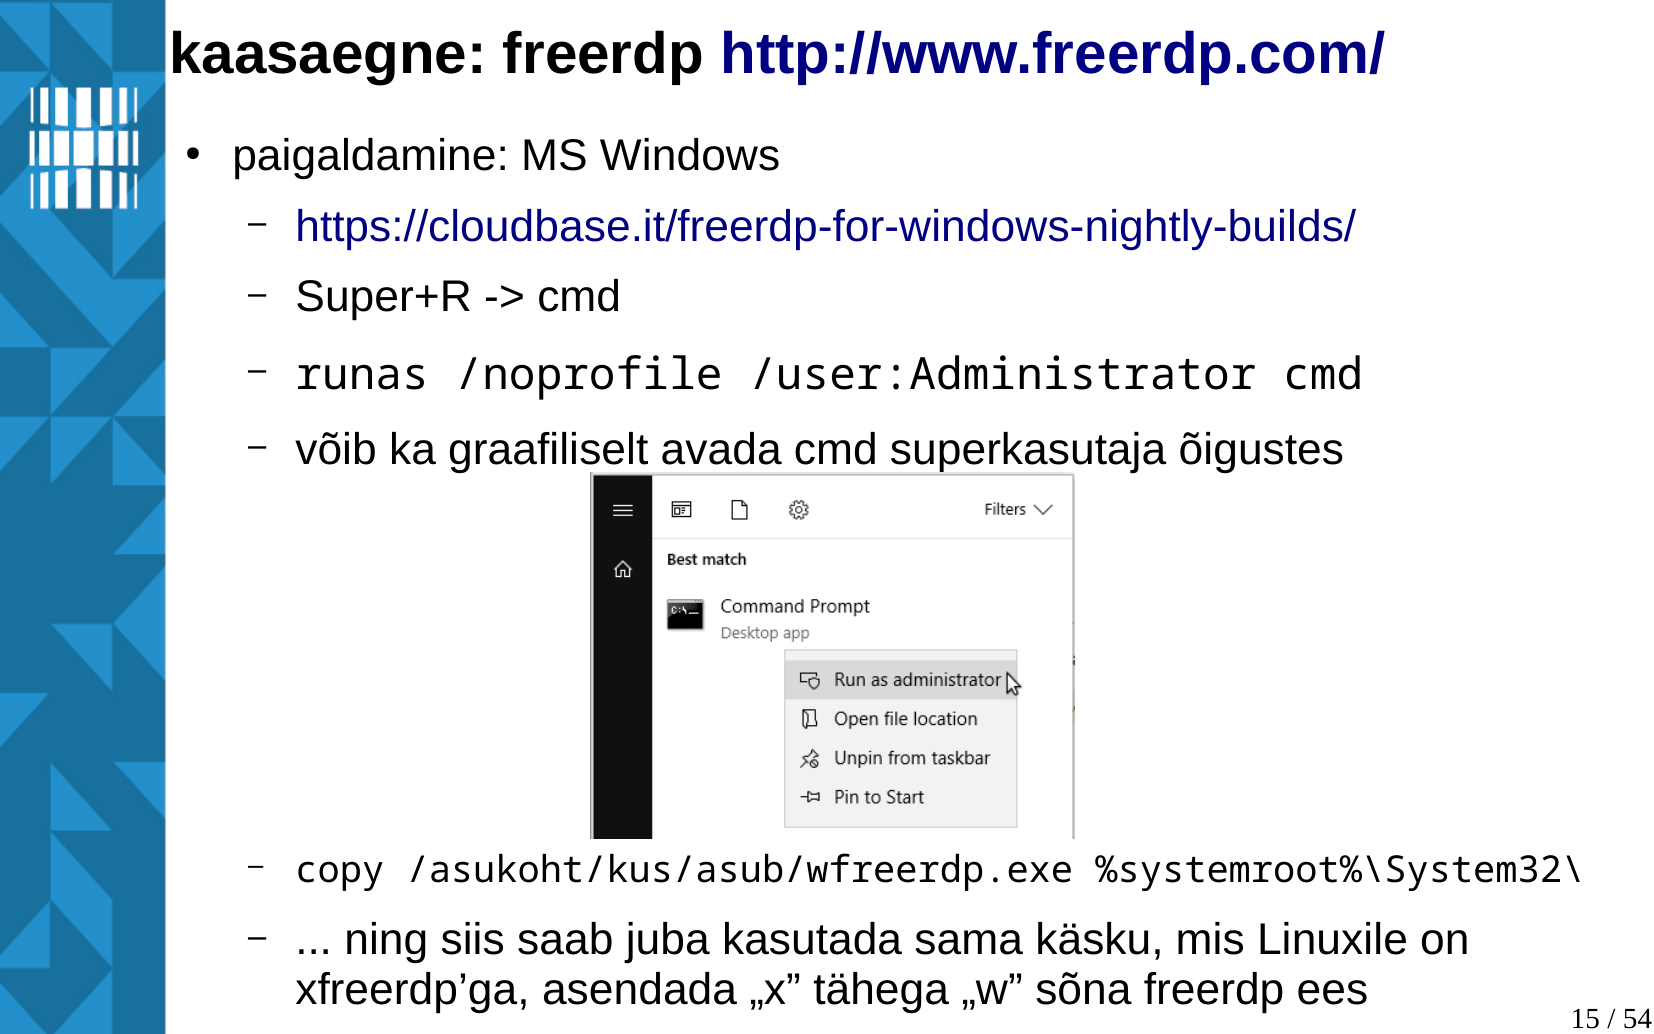

# kaasaegne: freerdp http://www.freerdp.com/
paigaldamine: MS Windows
https://cloudbase.it/freerdp-for-windows-nightly-builds/
Super+R -> cmd
runas /noprofile /user:Administrator cmd
võib ka graafiliselt avada cmd superkasutaja õigustes
copy /asukoht/kus/asub/wfreerdp.exe %systemroot%\System32\
... ning siis saab juba kasutada sama käsku, mis Linuxile on xfreerdp’ga, asendada „x” tähega „w” sõna freerdp ees
15